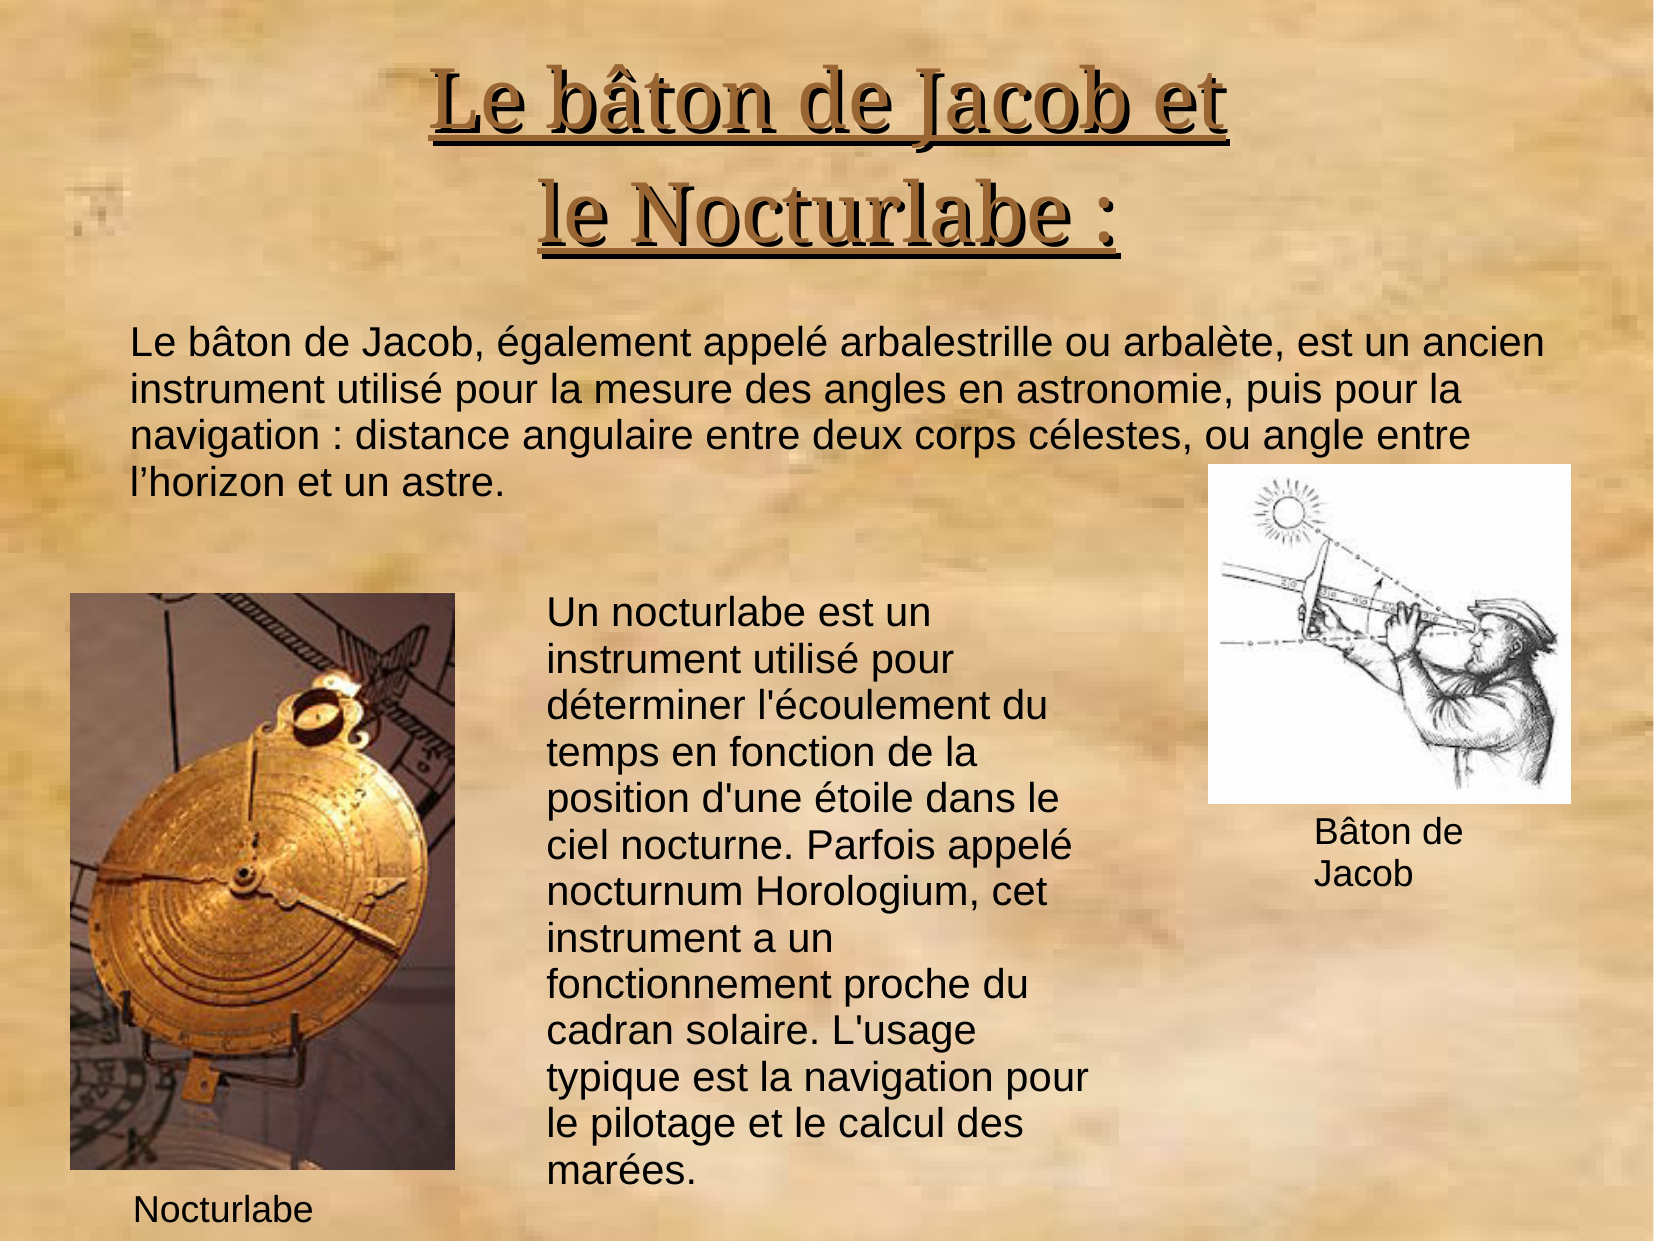

# Le bâton de Jacob et le Nocturlabe :
Le bâton de Jacob, également appelé arbalestrille ou arbalète, est un ancien instrument utilisé pour la mesure des angles en astronomie, puis pour la navigation : distance angulaire entre deux corps célestes, ou angle entre l’horizon et un astre.
Un nocturlabe est un instrument utilisé pour déterminer l'écoulement du temps en fonction de la position d'une étoile dans le ciel nocturne. Parfois appelé nocturnum Horologium, cet instrument a un fonctionnement proche du cadran solaire. L'usage typique est la navigation pour le pilotage et le calcul des marées.
Bâton de Jacob
Nocturlabe